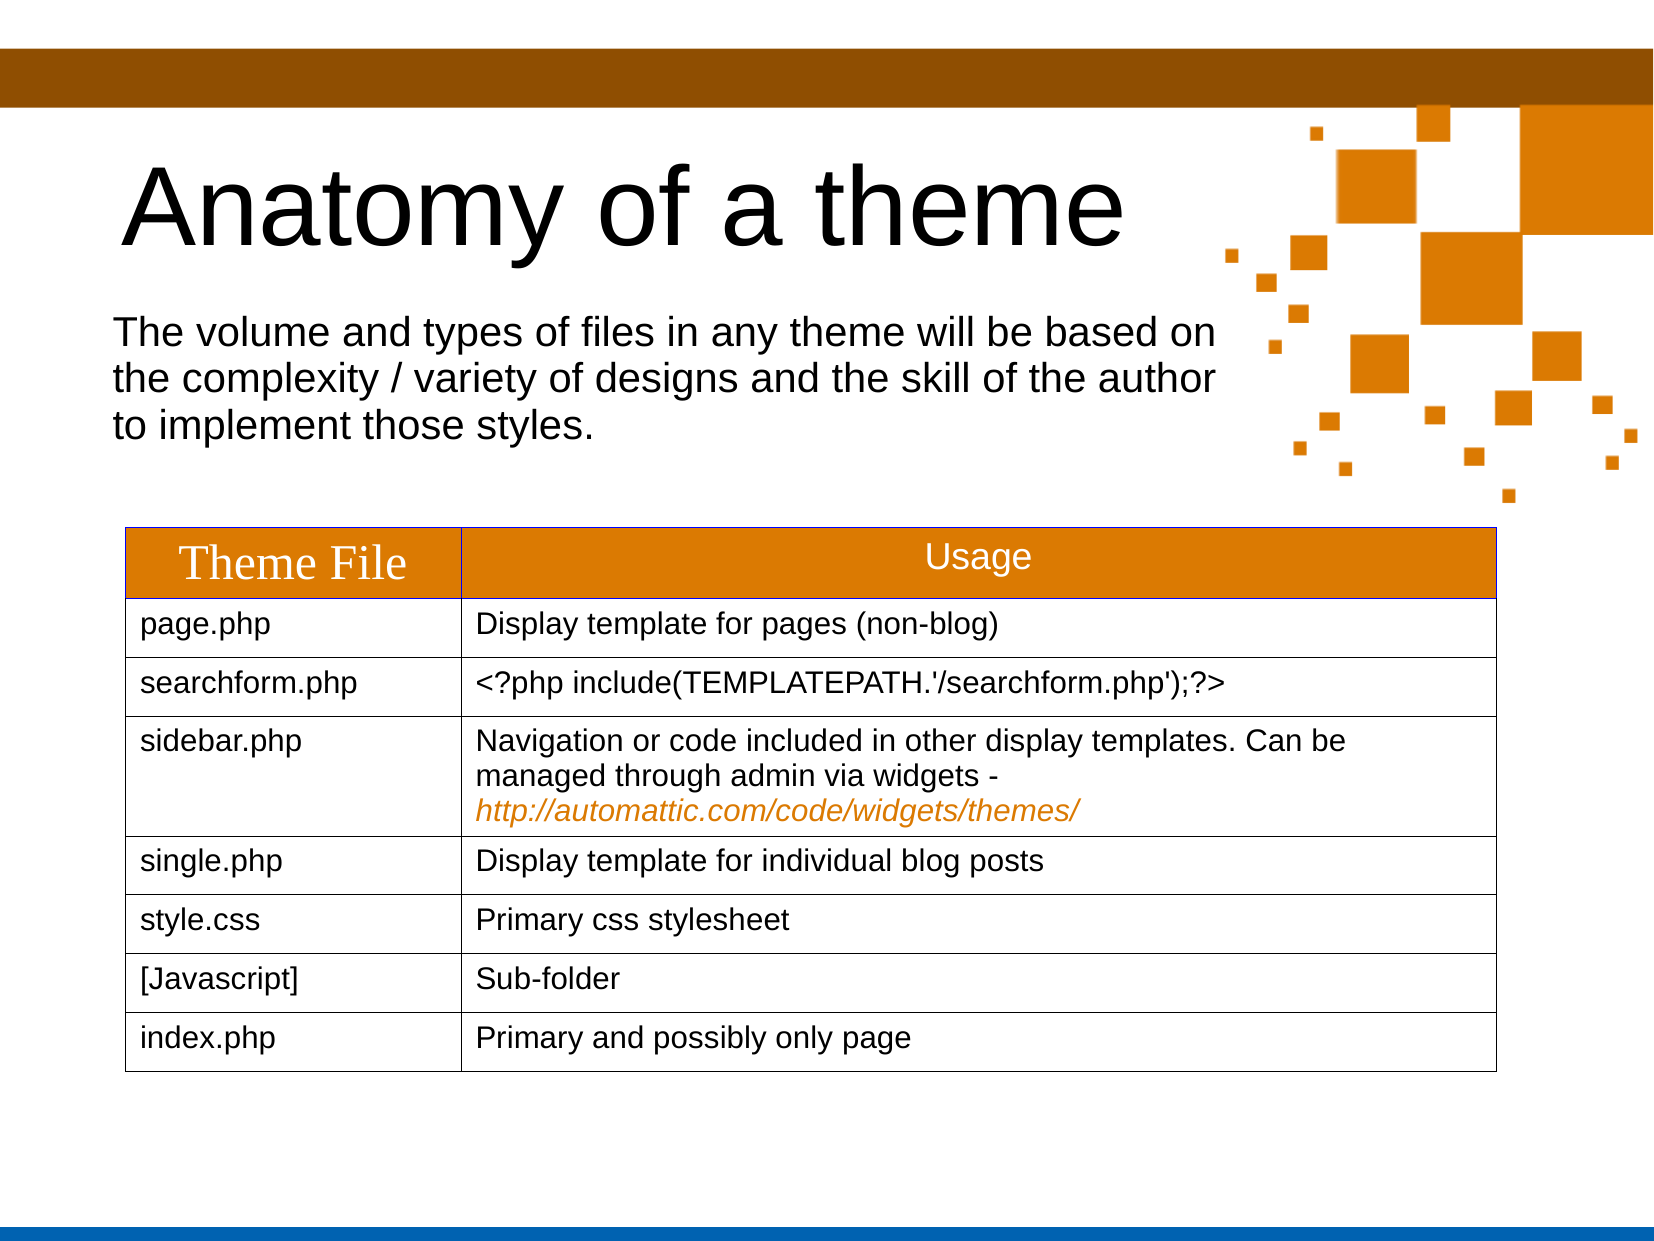

# Anatomy of a theme
The volume and types of files in any theme will be based on the complexity / variety of designs and the skill of the author to implement those styles.
| Theme File | Usage |
| --- | --- |
| page.php | Display template for pages (non-blog) |
| searchform.php | <?php include(TEMPLATEPATH.'/searchform.php');?> |
| sidebar.php | Navigation or code included in other display templates. Can be managed through admin via widgets - http://automattic.com/code/widgets/themes/ |
| single.php | Display template for individual blog posts |
| style.css | Primary css stylesheet |
| [Javascript] | Sub-folder |
| index.php | Primary and possibly only page |